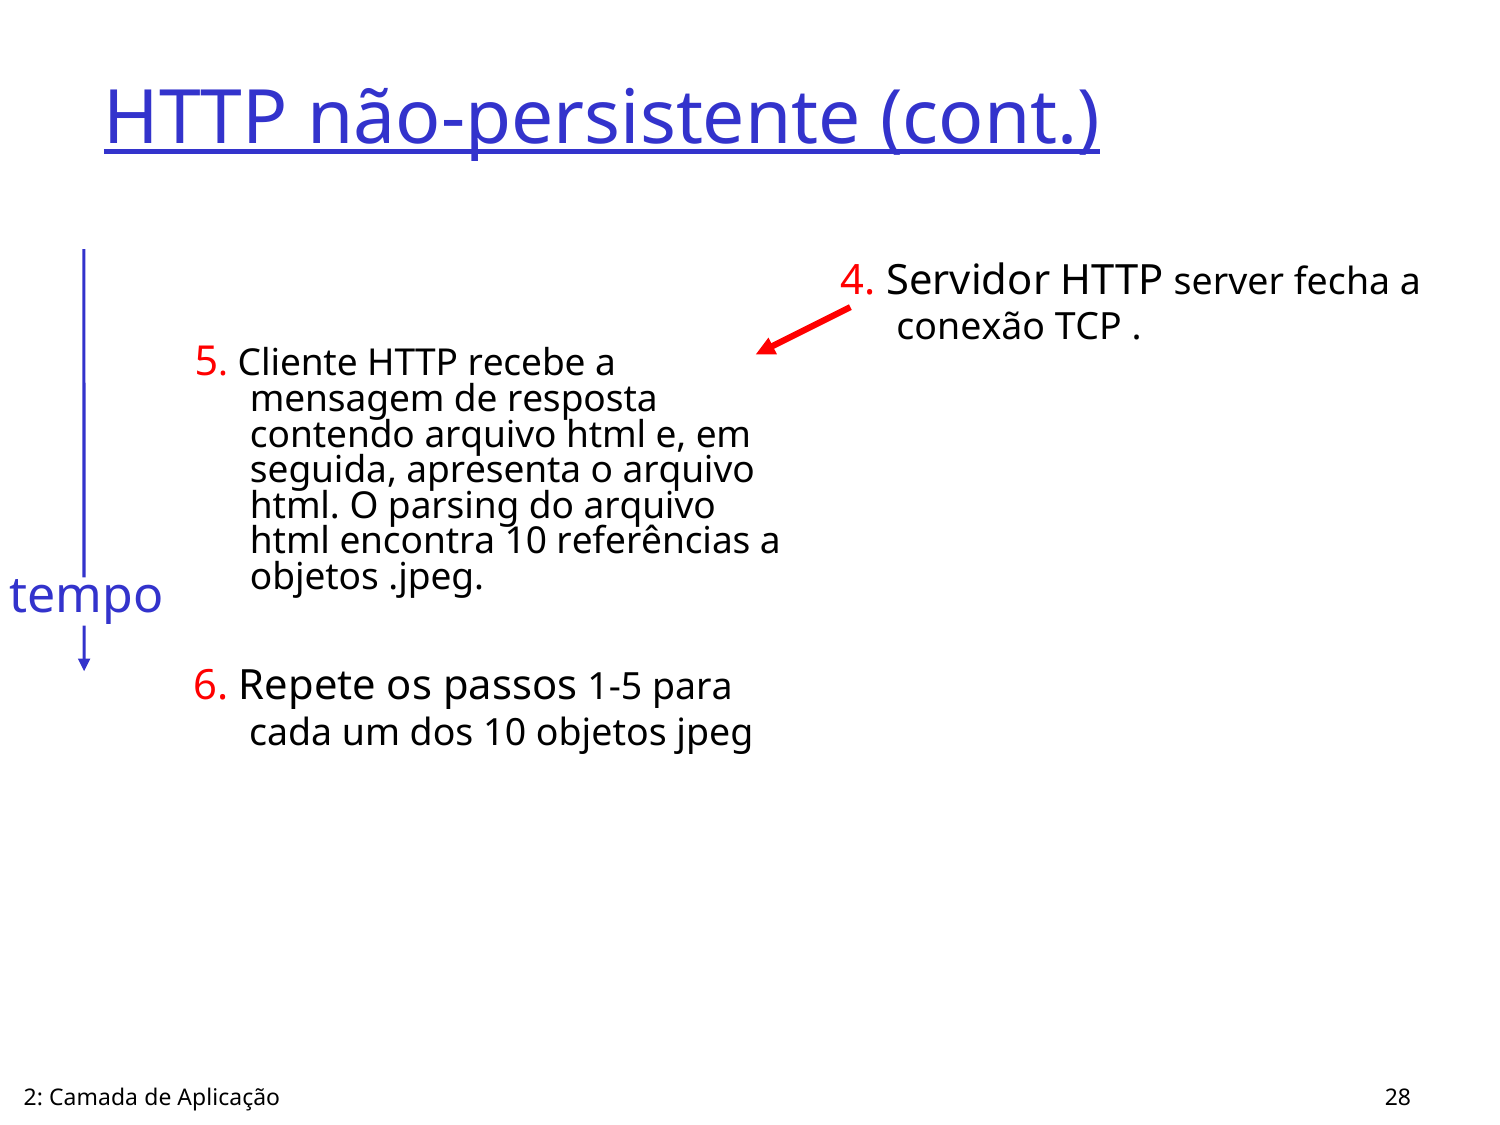

# HTTP não-persistente (cont.)
4. Servidor HTTP server fecha a conexão TCP .
5. Cliente HTTP recebe a mensagem de resposta contendo arquivo html e, em seguida, apresenta o arquivo html. O parsing do arquivo html encontra 10 referências a objetos .jpeg.
tempo
6. Repete os passos 1-5 para cada um dos 10 objetos jpeg
28